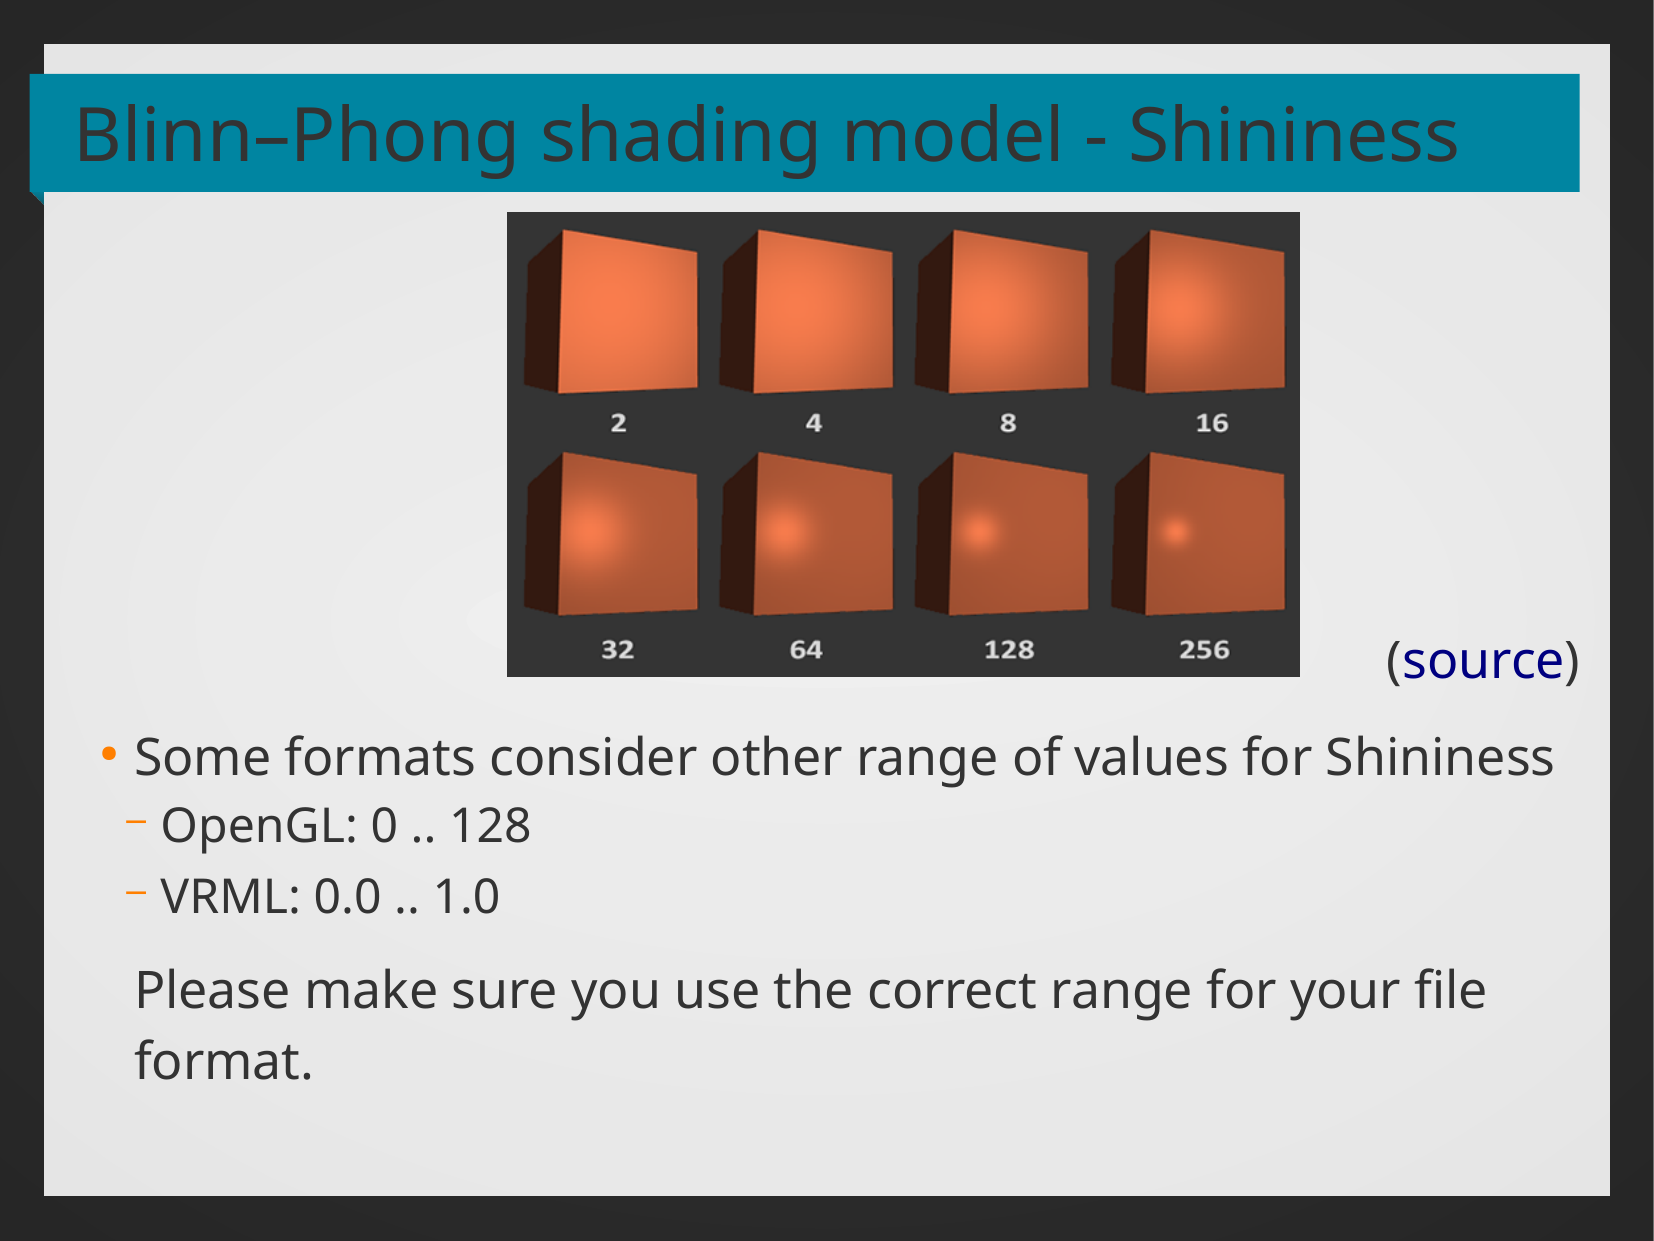

# Blinn–Phong shading model - Shininess
(source)
Some formats consider other range of values for Shininess
OpenGL: 0 .. 128
VRML: 0.0 .. 1.0
Please make sure you use the correct range for your file format.